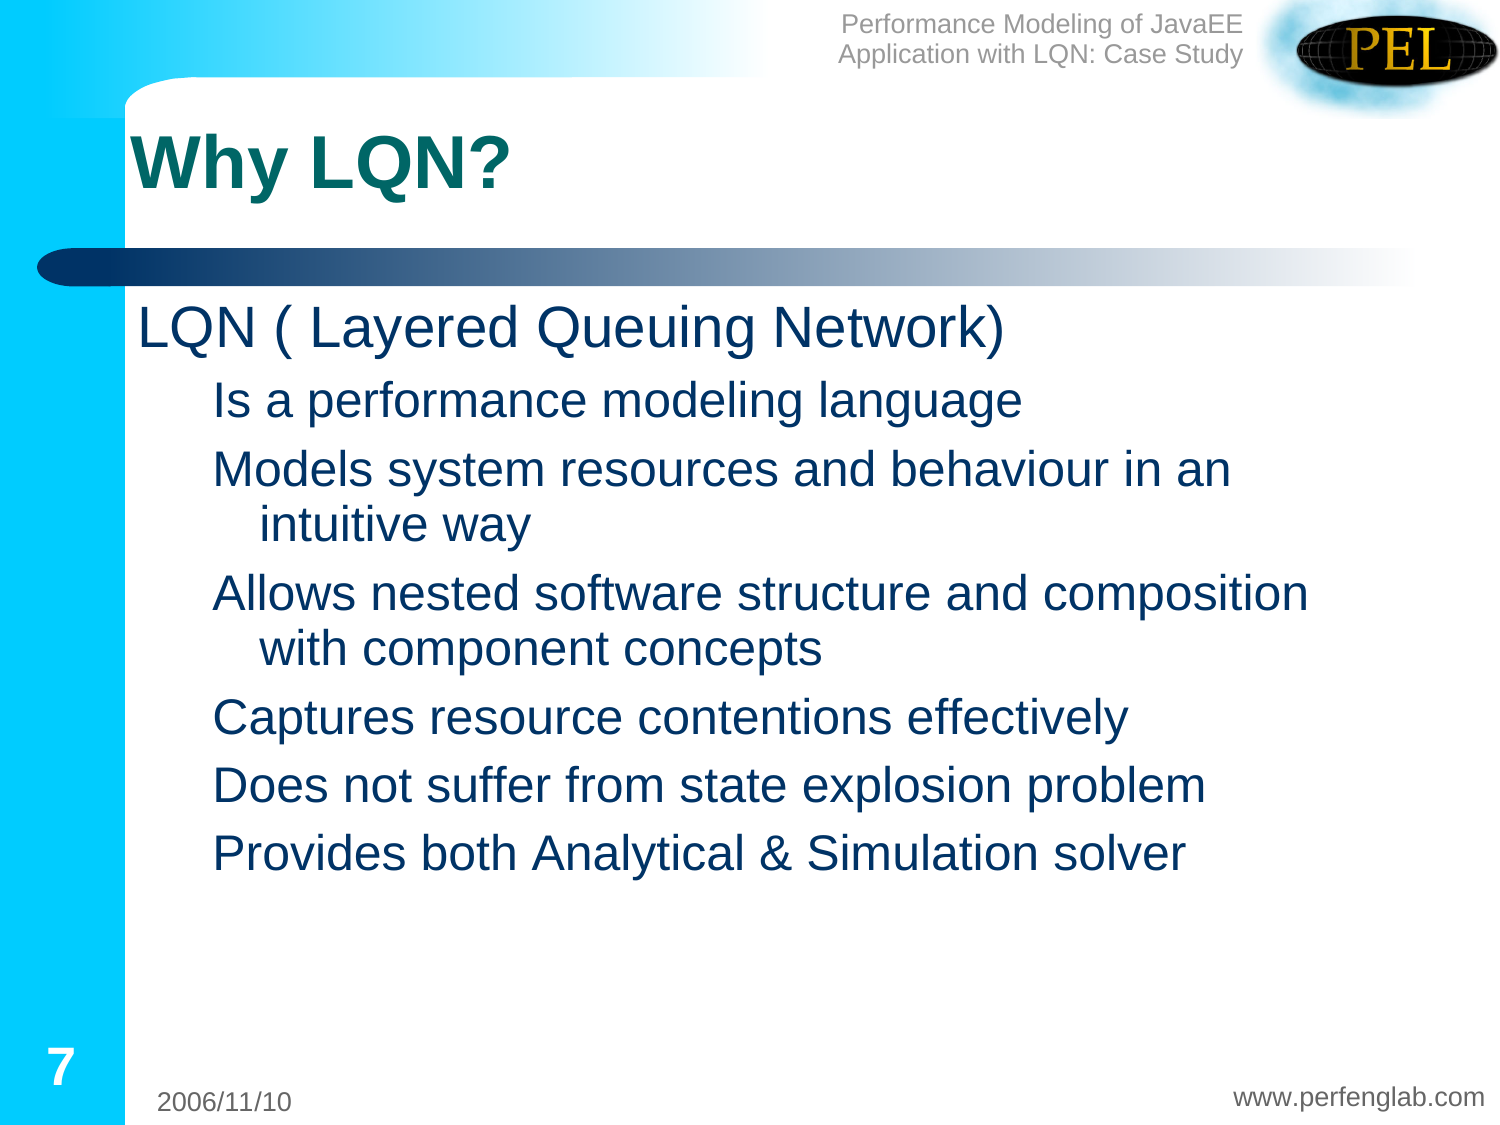

# Why LQN?
LQN ( Layered Queuing Network)
Is a performance modeling language
Models system resources and behaviour in an intuitive way
Allows nested software structure and composition with component concepts
Captures resource contentions effectively
Does not suffer from state explosion problem
Provides both Analytical & Simulation solver
7